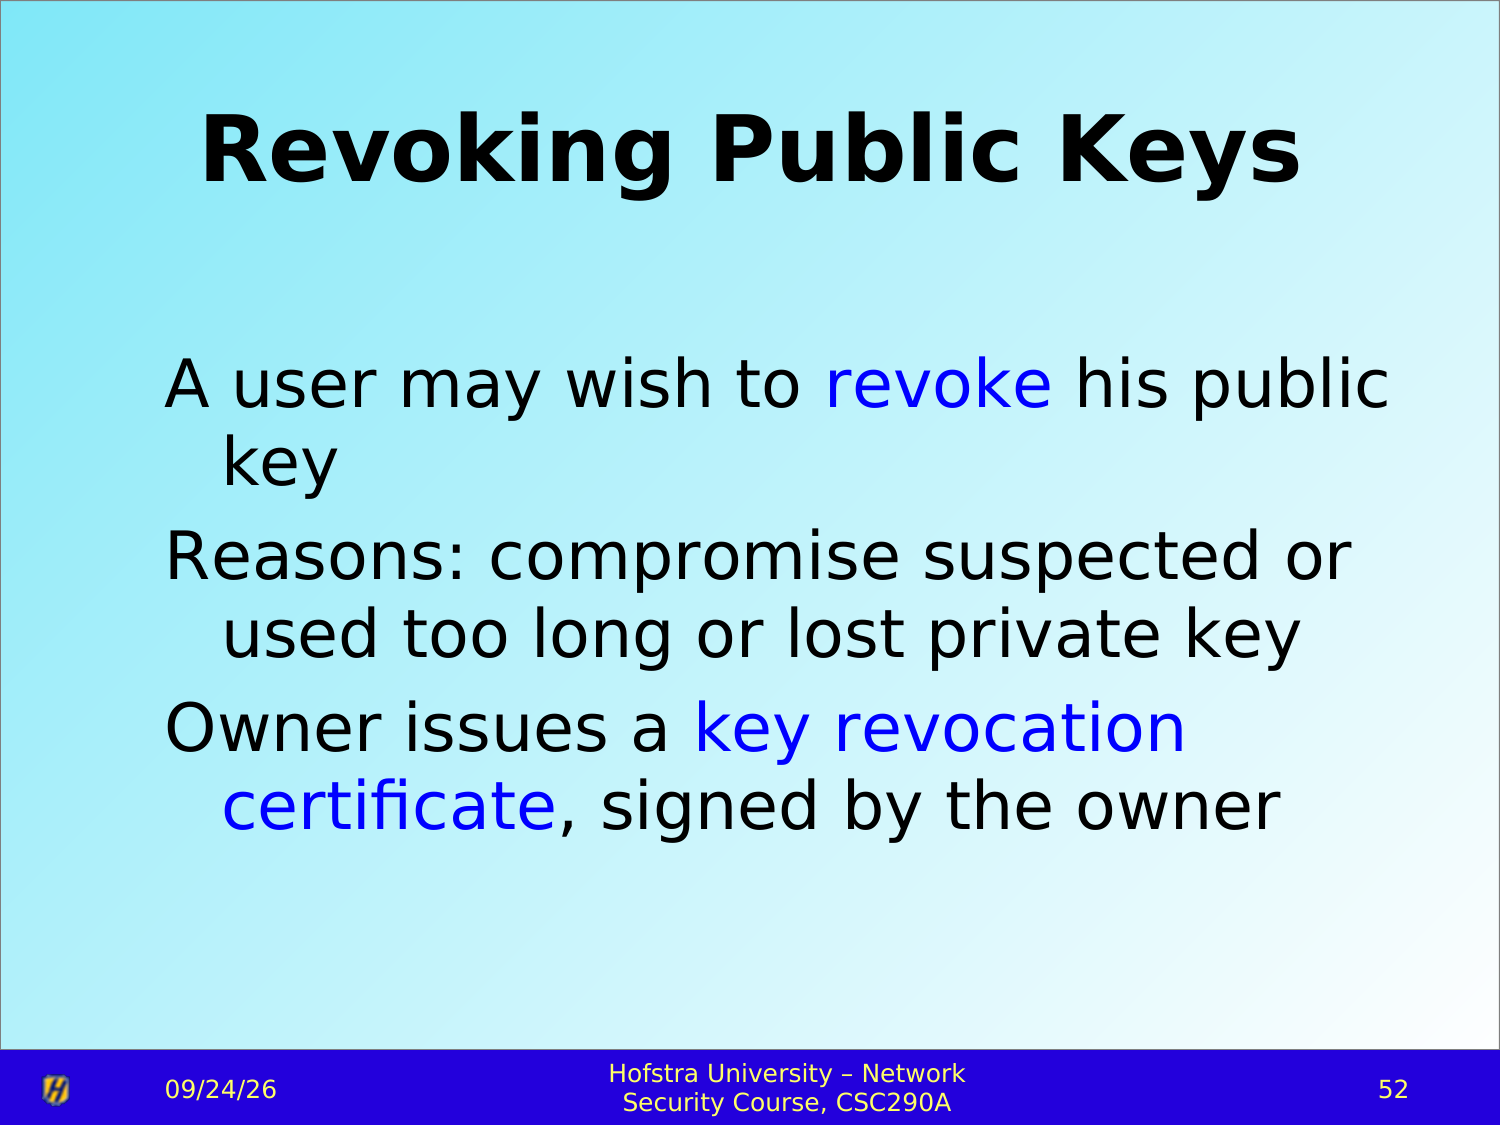

# Revoking Public Keys
A user may wish to revoke his public key
Reasons: compromise suspected or used too long or lost private key
Owner issues a key revocation certificate, signed by the owner
52